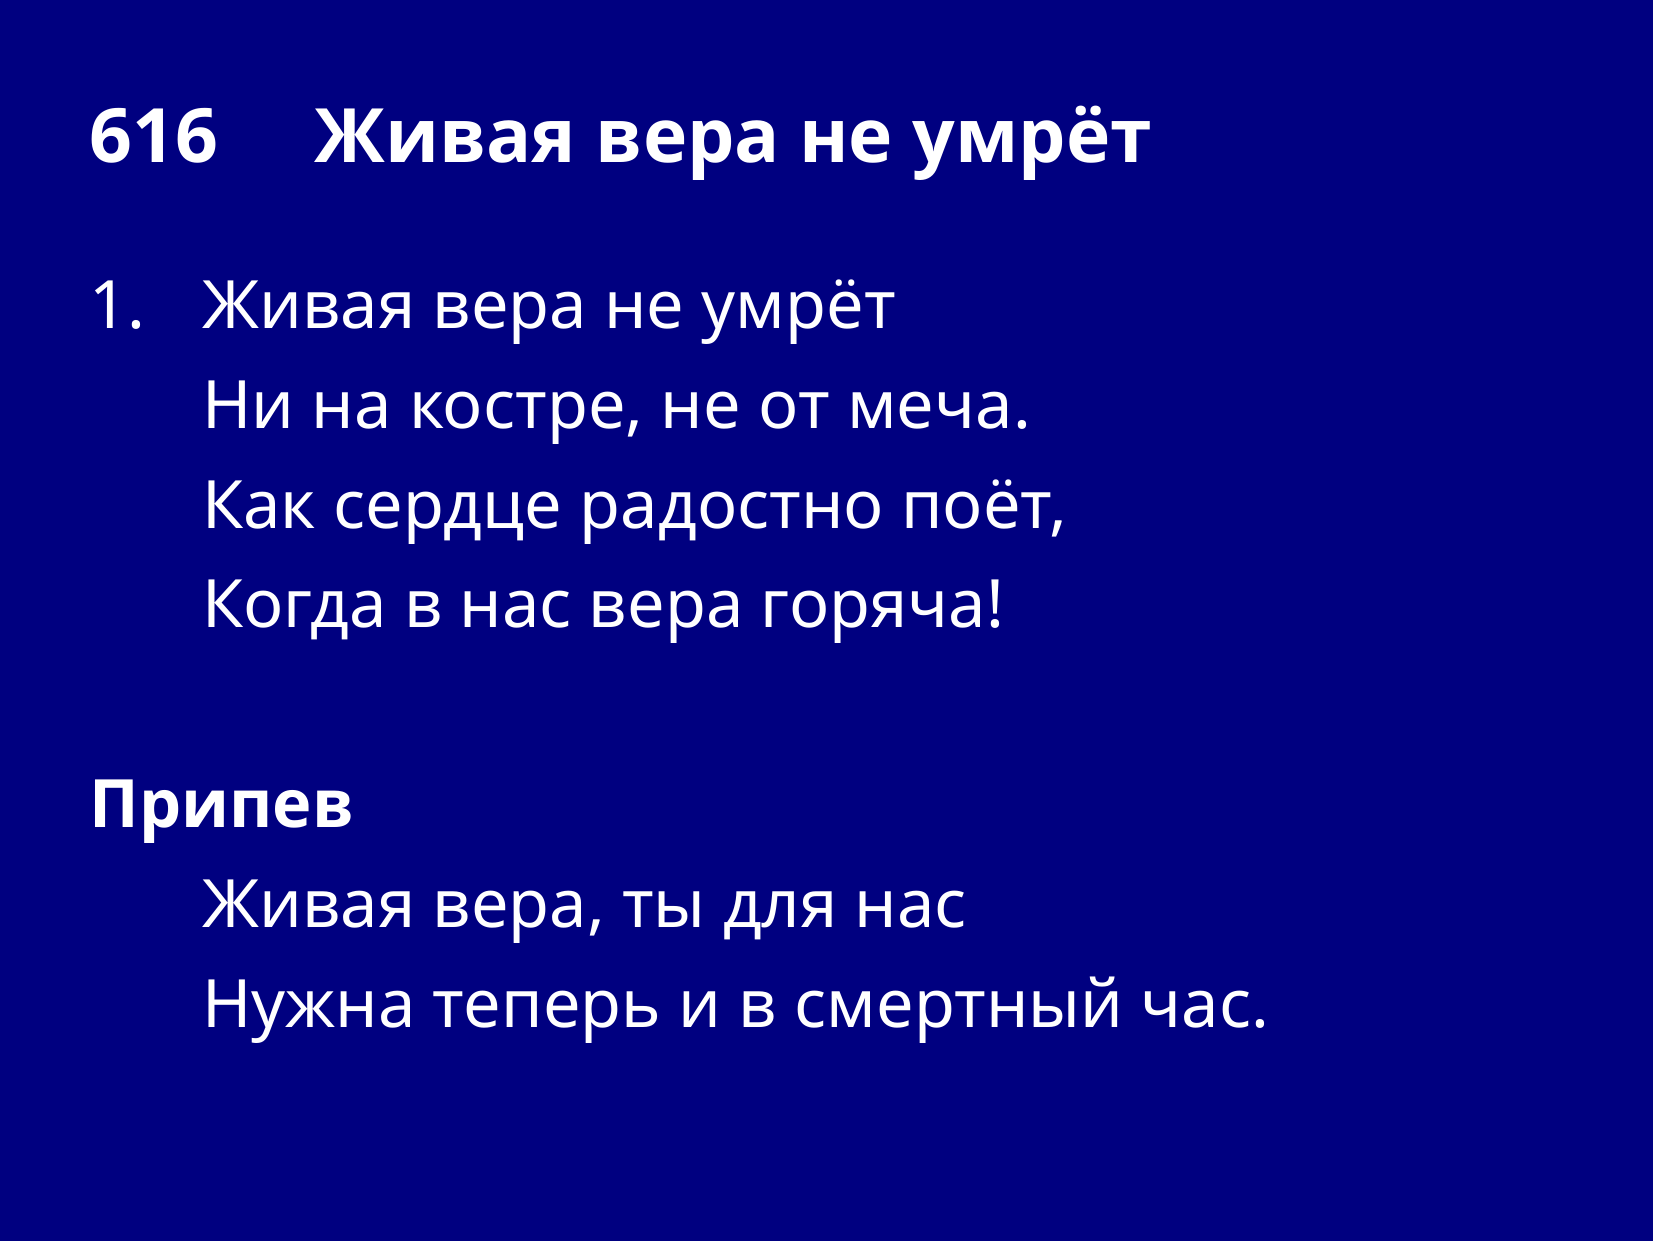

616	Живая вера не умрёт
1.	Живая вера не умрёт
	Ни на костре, не от меча.
	Как сердце радостно поёт,
	Когда в нас вера горяча!
Припев
	Живая вера, ты для нас
	Нужна теперь и в смертный час.